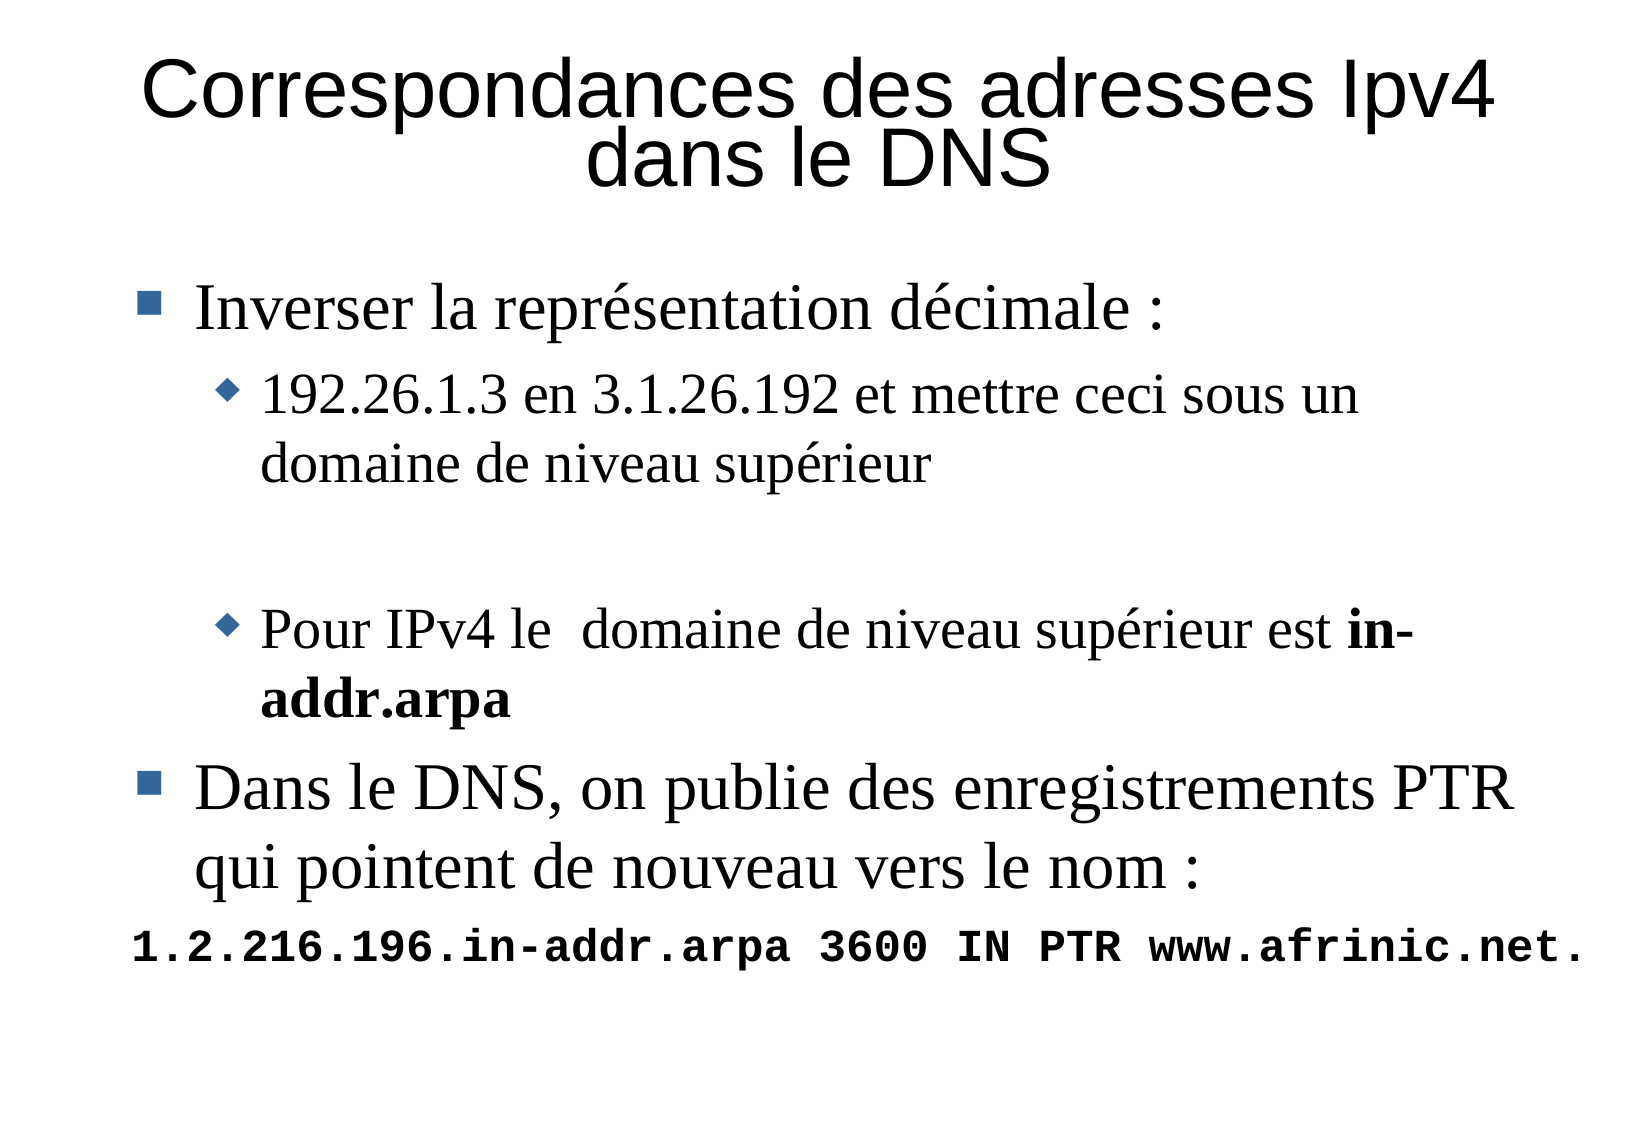

Correspondances des adresses Ipv4 dans le DNS
Inverser la représentation décimale :
192.26.1.3 en 3.1.26.192 et mettre ceci sous un domaine de niveau supérieur
Pour IPv4 le domaine de niveau supérieur est in-addr.arpa
Dans le DNS, on publie des enregistrements PTR qui pointent de nouveau vers le nom :
1.2.216.196.in-addr.arpa 3600 IN PTR www.afrinic.net.